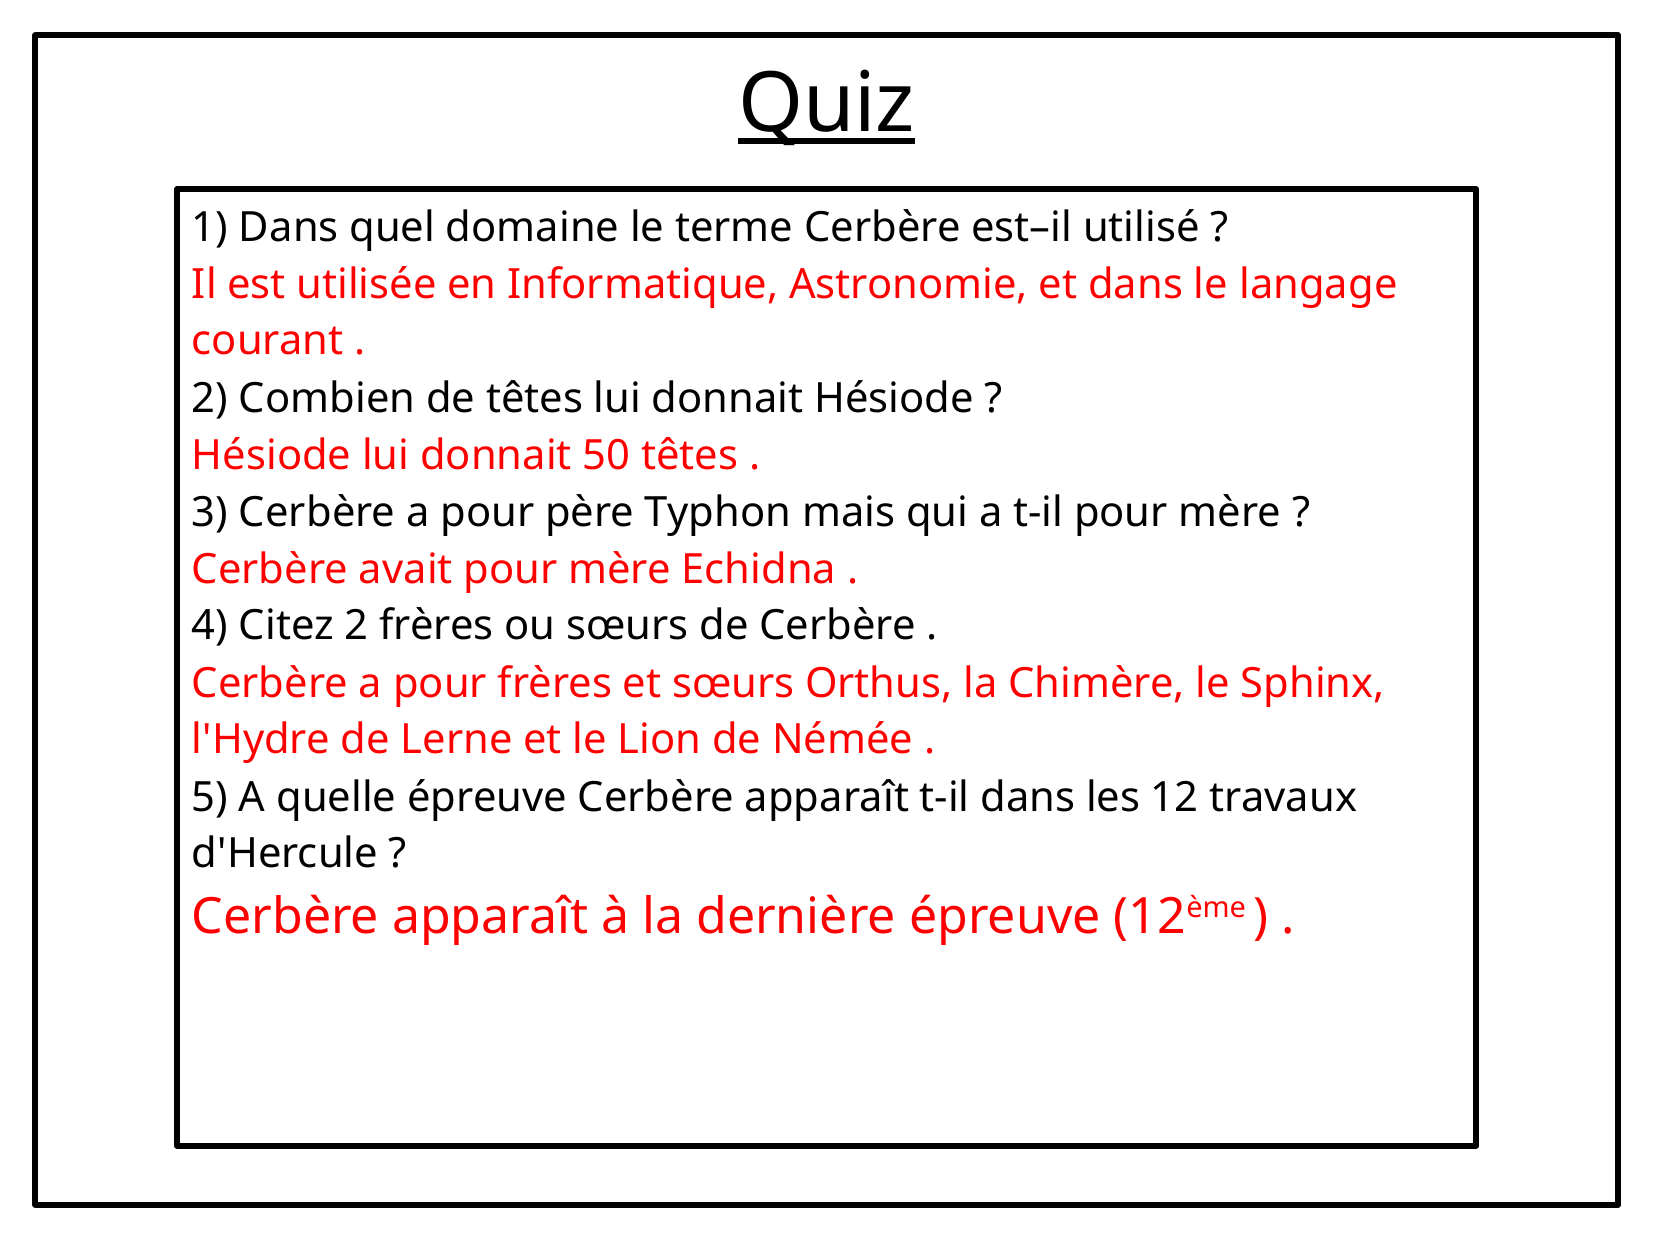

Quiz
1) Dans quel domaine le terme Cerbère est–il utilisé ?
Il est utilisée en Informatique, Astronomie, et dans le langage courant .
2) Combien de têtes lui donnait Hésiode ?
Hésiode lui donnait 50 têtes .
3) Cerbère a pour père Typhon mais qui a t-il pour mère ?
Cerbère avait pour mère Echidna .
4) Citez 2 frères ou sœurs de Cerbère .
Cerbère a pour frères et sœurs Orthus, la Chimère, le Sphinx, l'Hydre de Lerne et le Lion de Némée .
5) A quelle épreuve Cerbère apparaît t-il dans les 12 travaux d'Hercule ?
Cerbère apparaît à la dernière épreuve (12ème ) .